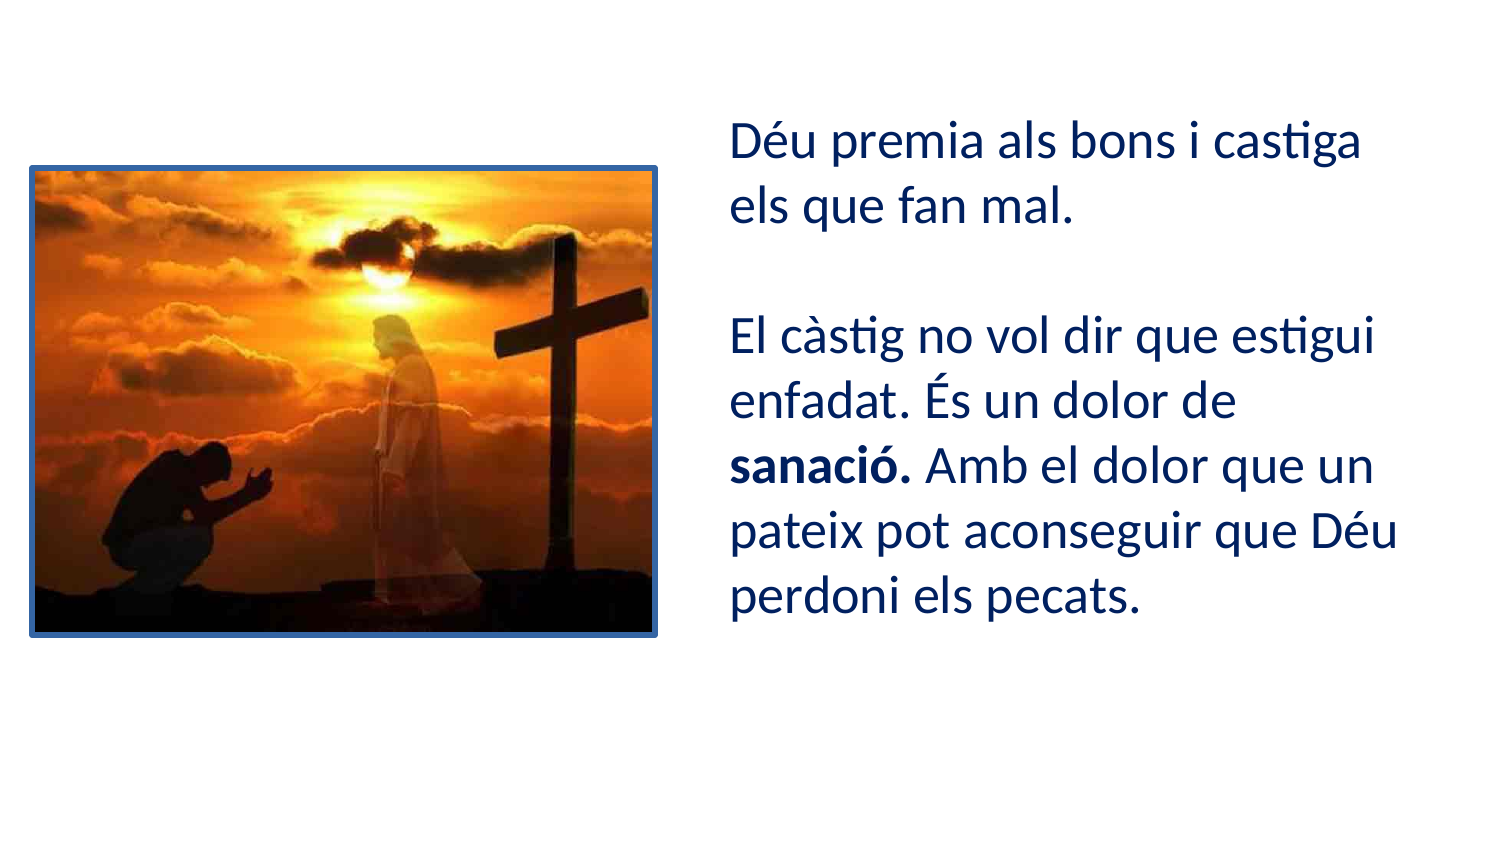

Déu premia als bons i castiga els que fan mal.
El càstig no vol dir que estigui enfadat. És un dolor de sanació. Amb el dolor que un pateix pot aconseguir que Déu perdoni els pecats.